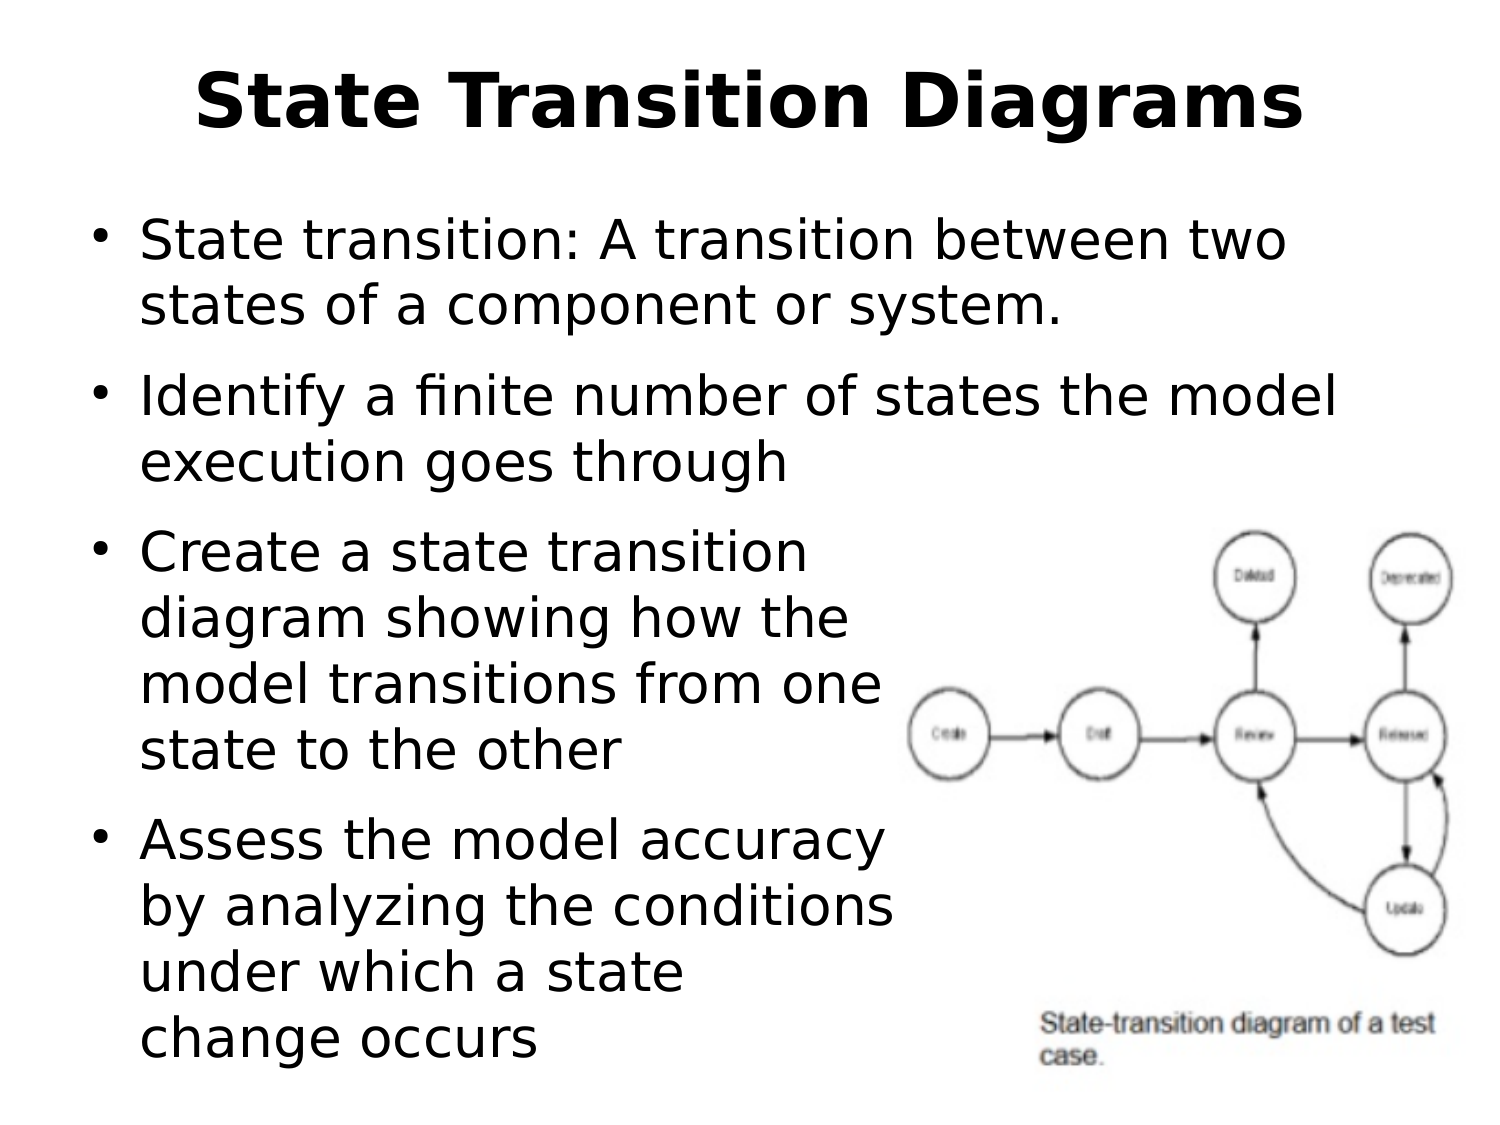

# State Transition Diagrams
State transition: A transition between two states of a component or system.
Identify a finite number of states the model execution goes through
Create a state transition
diagram showing how the
model transitions from one
state to the other
Assess the model accuracy
by analyzing the conditions
under which a state
change occurs